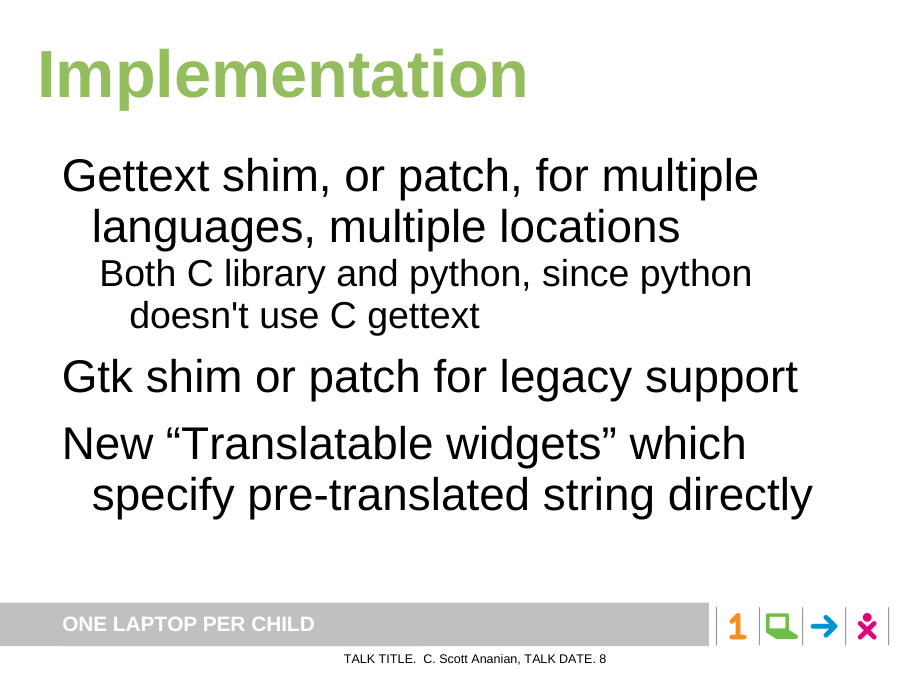

# Implementation
Gettext shim, or patch, for multiple languages, multiple locations
Both C library and python, since python doesn't use C gettext
Gtk shim or patch for legacy support
New “Translatable widgets” which specify pre-translated string directly